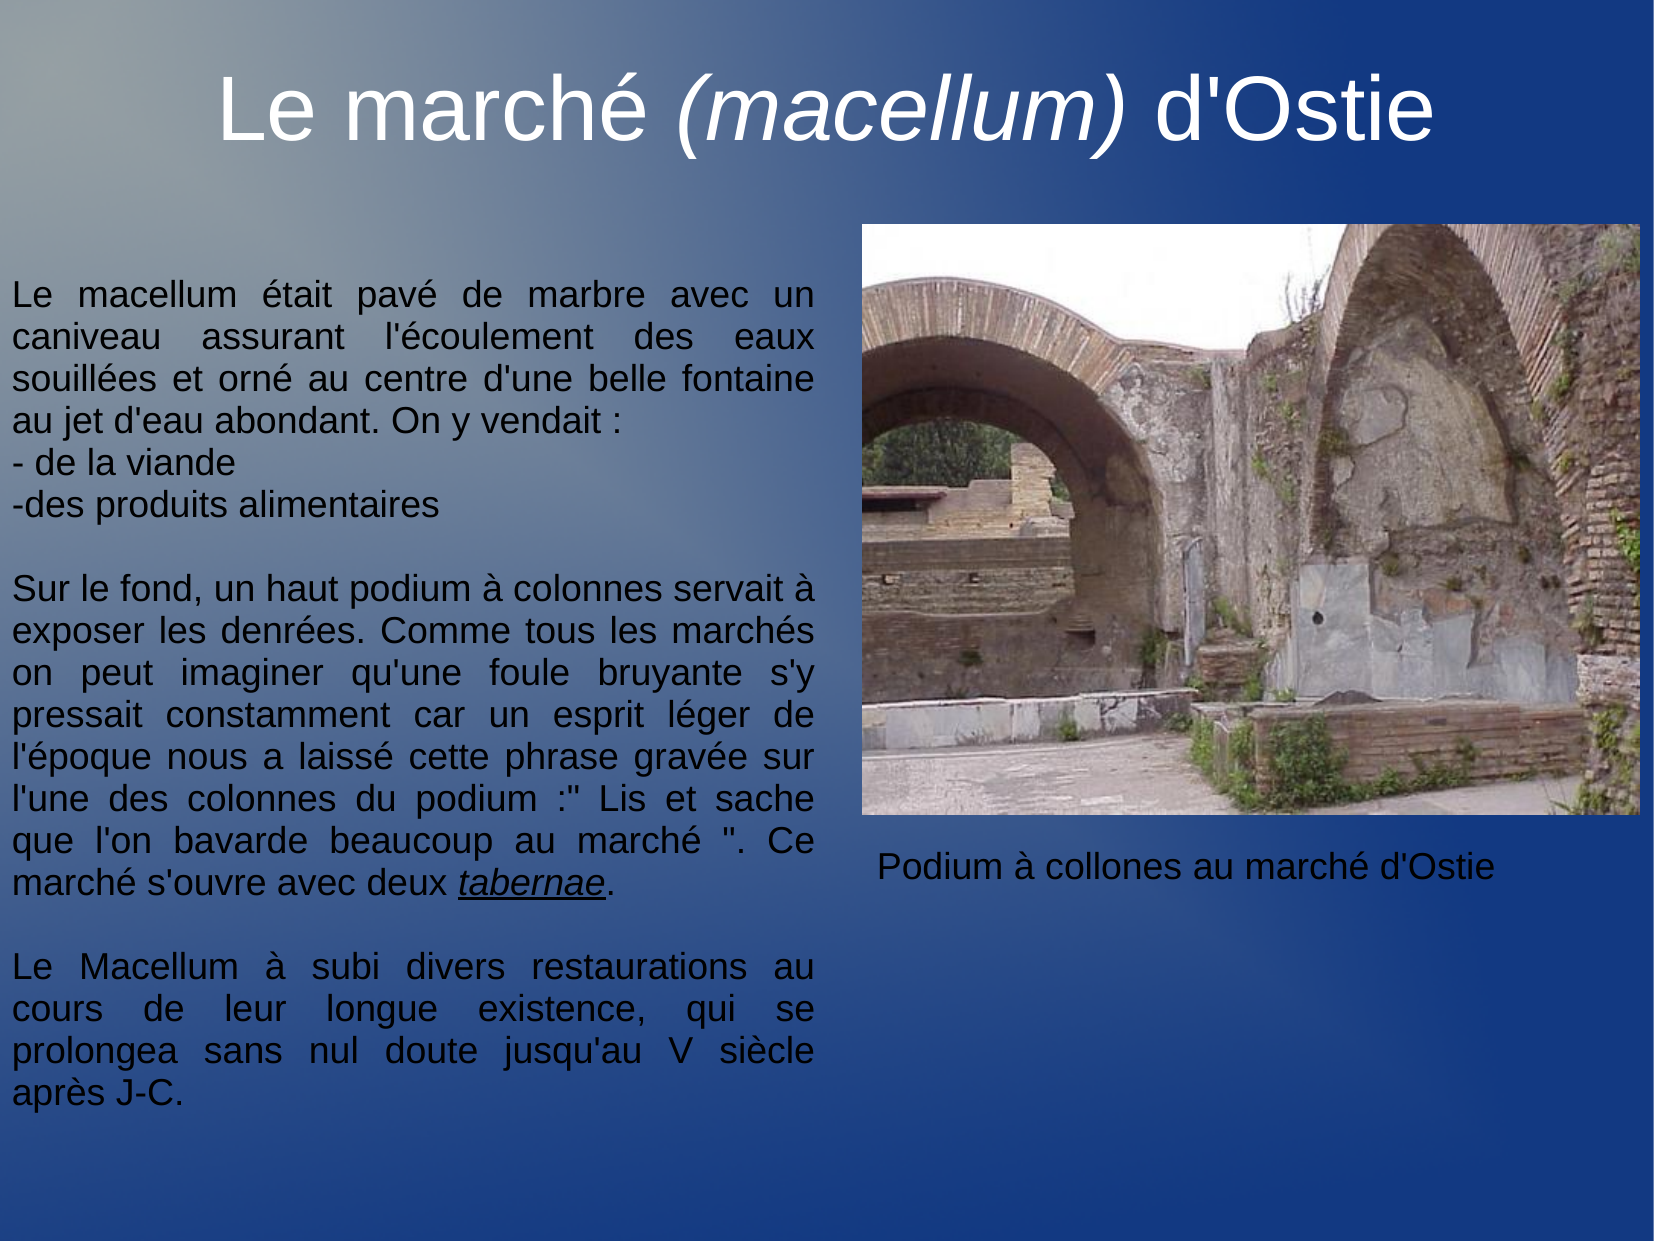

# Le marché (macellum) d'Ostie
Le macellum était pavé de marbre avec un caniveau assurant l'écoulement des eaux souillées et orné au centre d'une belle fontaine au jet d'eau abondant. On y vendait :
- de la viande
-des produits alimentaires
Sur le fond, un haut podium à colonnes servait à exposer les denrées. Comme tous les marchés on peut imaginer qu'une foule bruyante s'y pressait constamment car un esprit léger de l'époque nous a laissé cette phrase gravée sur l'une des colonnes du podium :" Lis et sache que l'on bavarde beaucoup au marché ". Ce marché s'ouvre avec deux tabernae.
Le Macellum à subi divers restaurations au cours de leur longue existence, qui se prolongea sans nul doute jusqu'au V siècle après J-C.
Podium à collones au marché d'Ostie